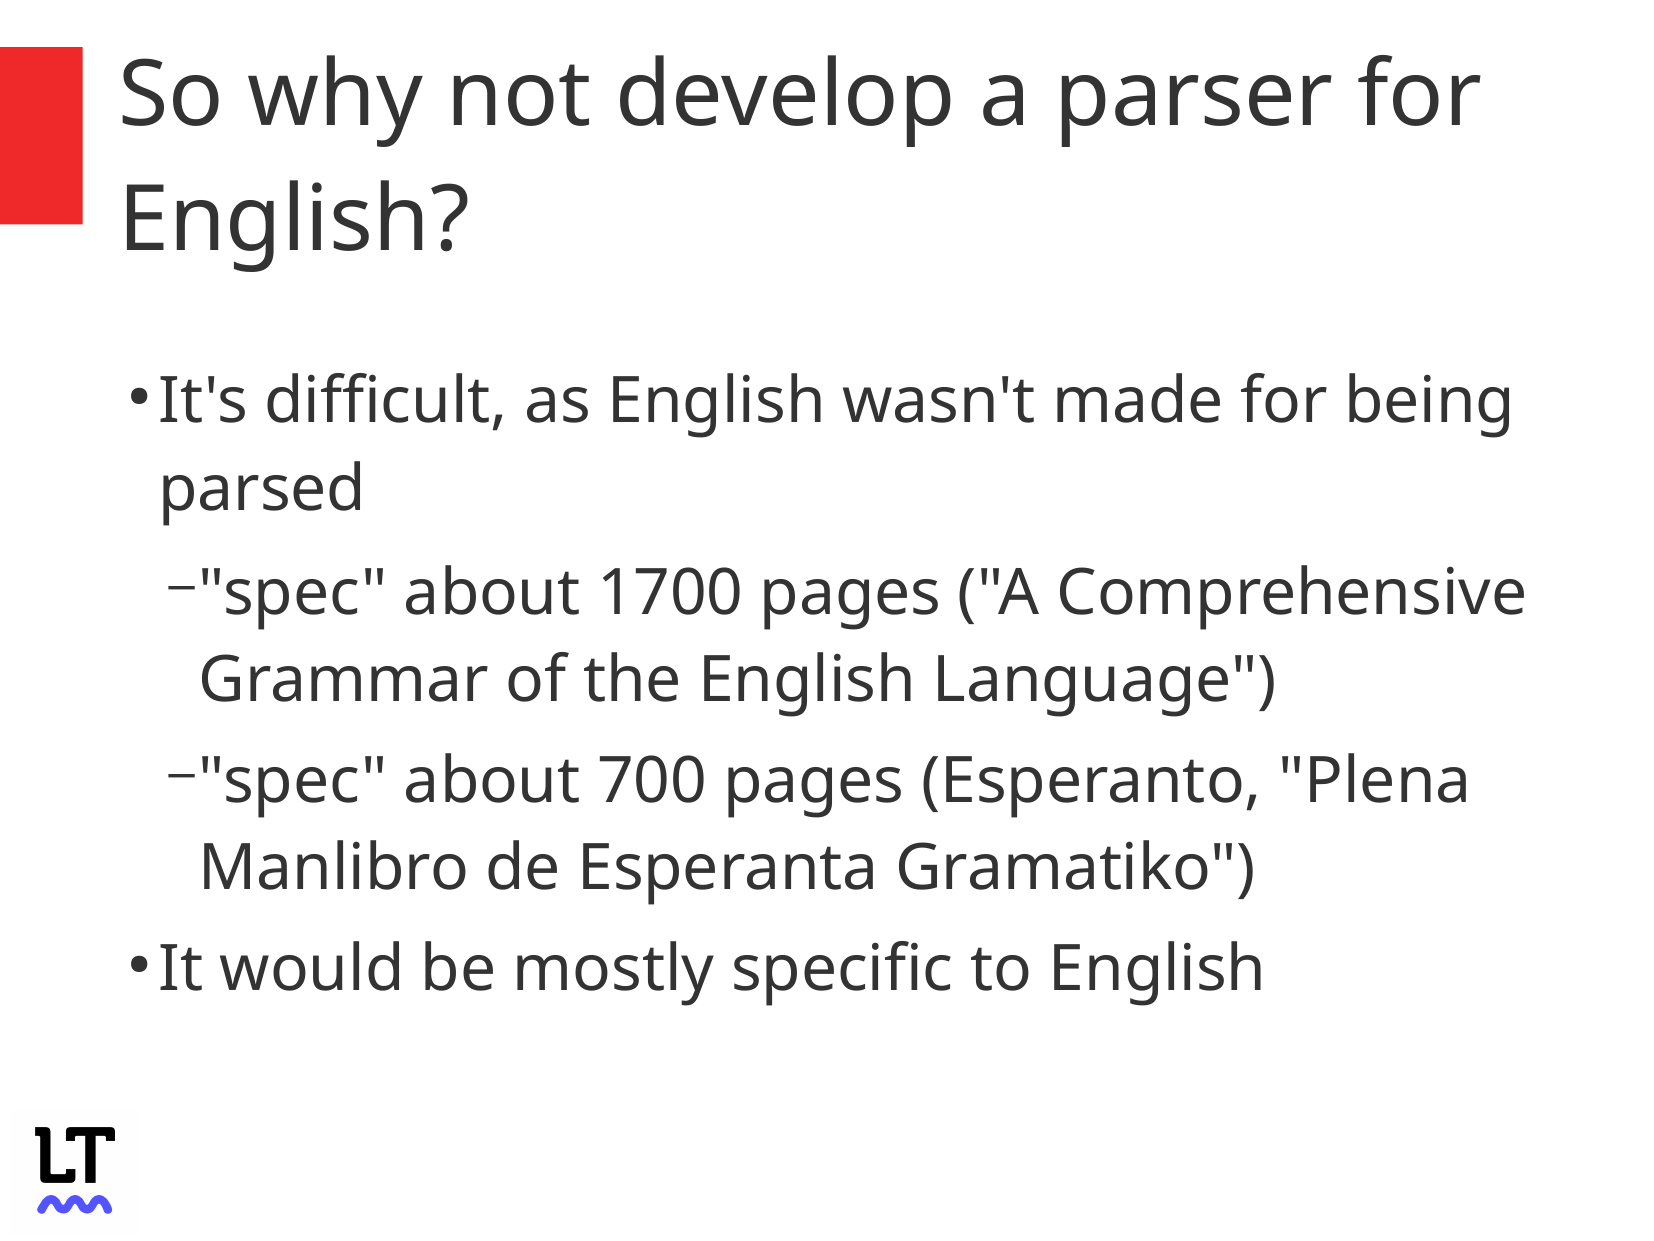

# So why not develop a parser for English?
It's difficult, as English wasn't made for being parsed
"spec" about 1700 pages ("A Comprehensive Grammar of the English Language")
"spec" about 700 pages (Esperanto, "Plena Manlibro de Esperanta Gramatiko")
It would be mostly specific to English